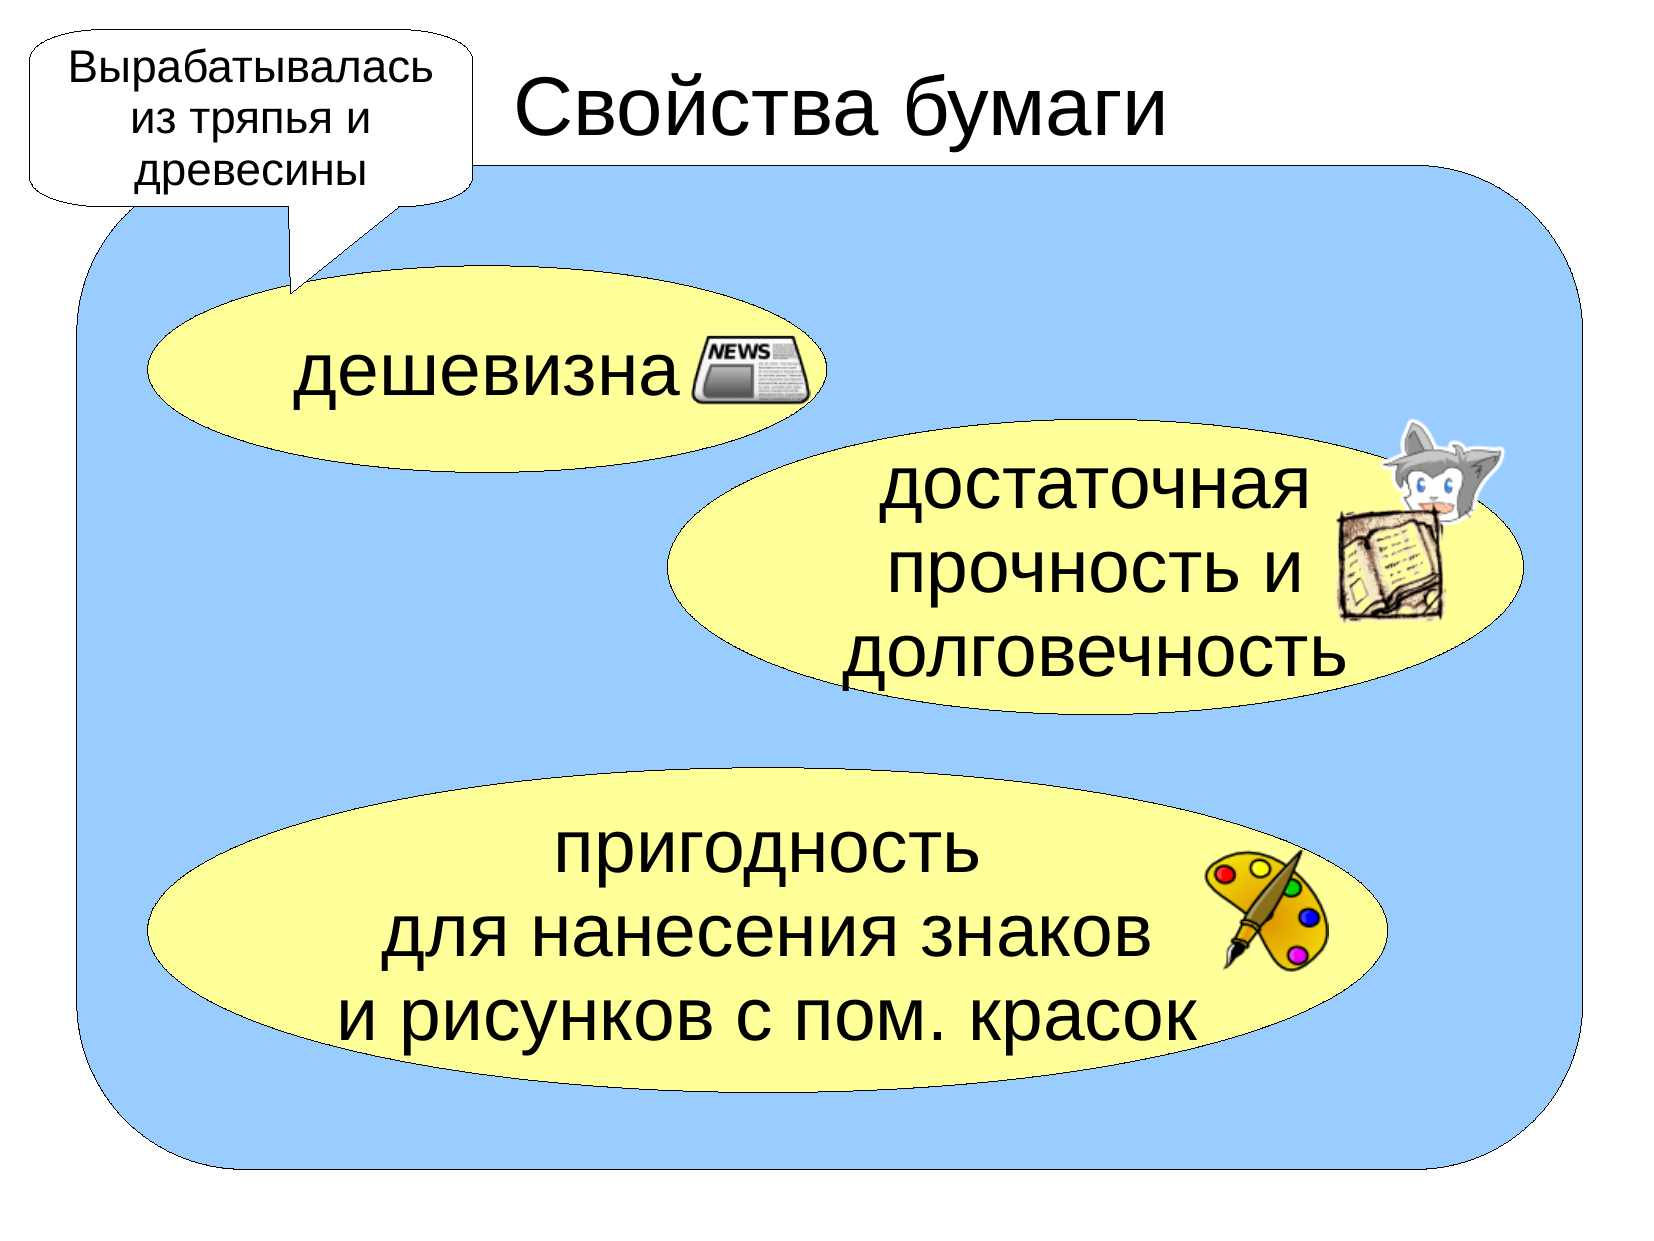

Вырабатывалась
из тряпья и древесины
Свойства бумаги
дешевизна
достаточная
прочность и
долговечность
пригодность
для нанесения знаков
и рисунков с пом. красок